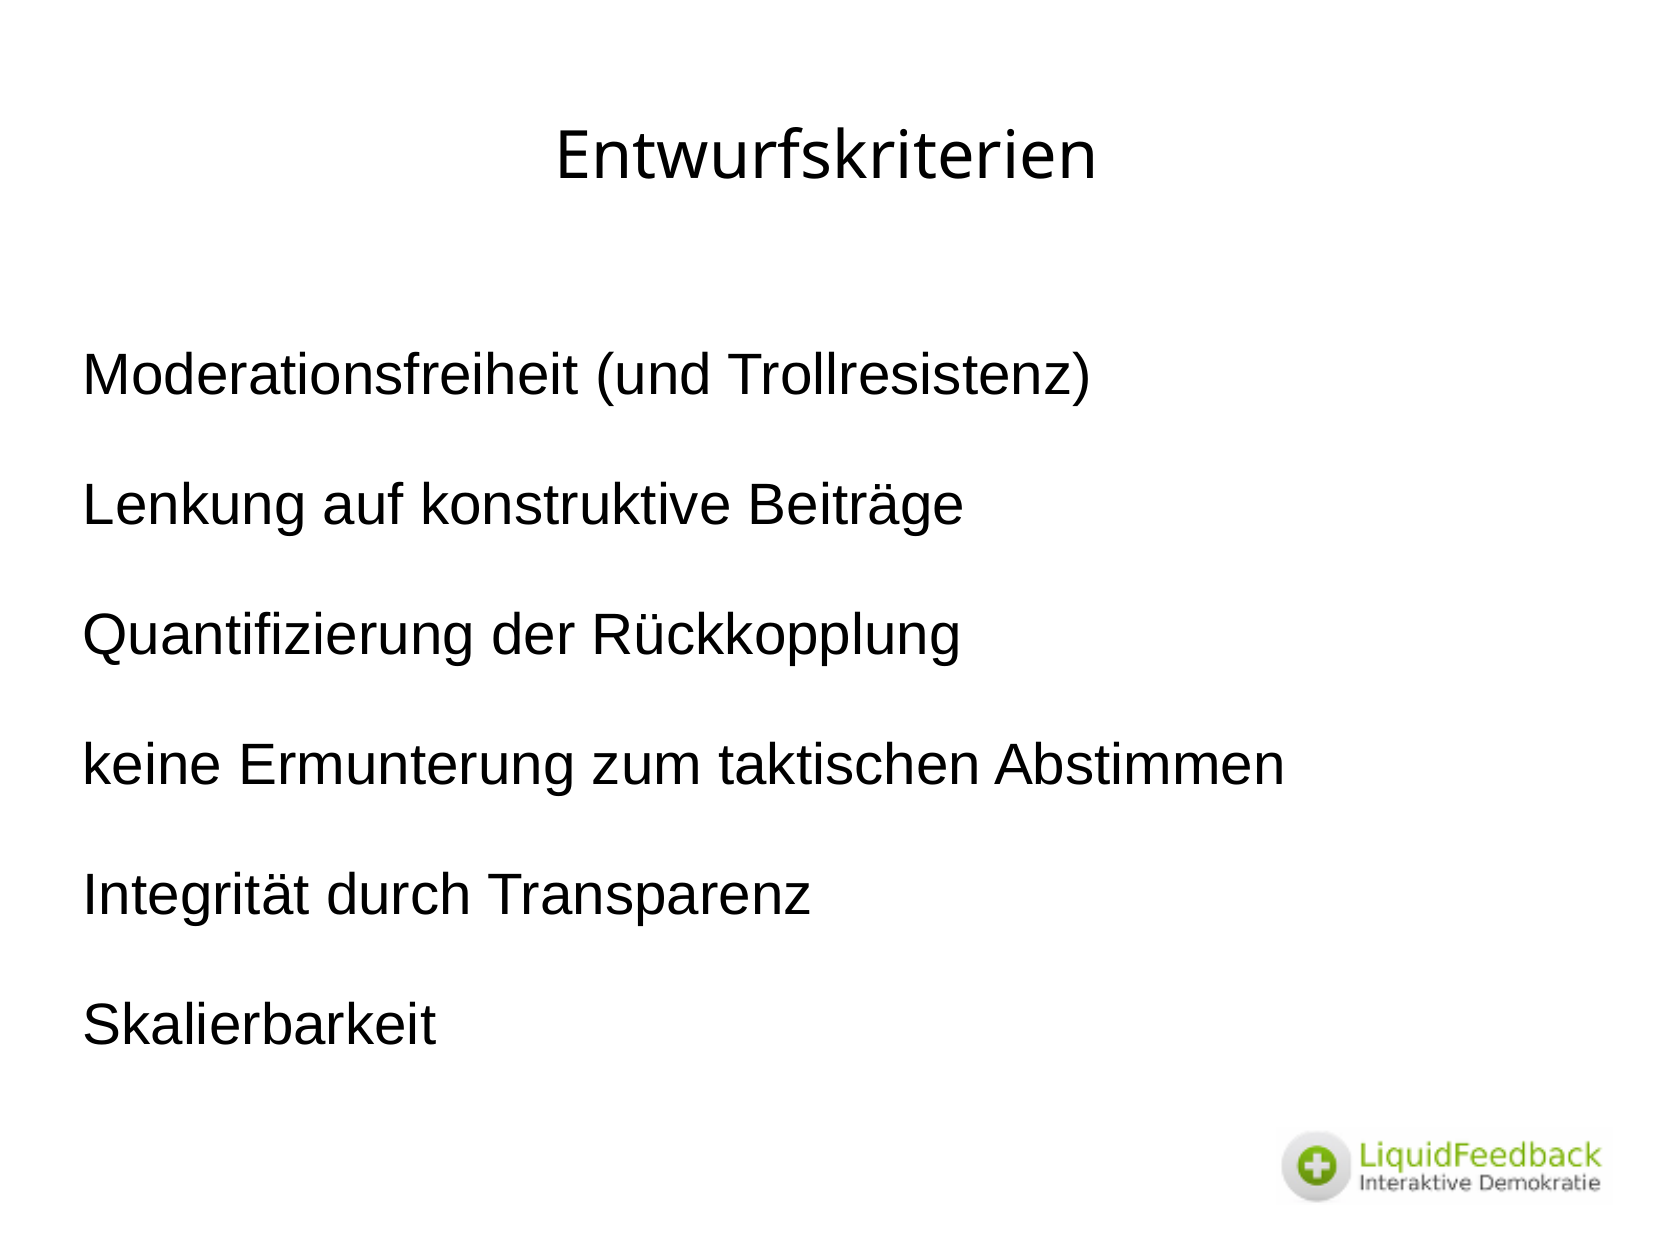

# Entwurfskriterien
Moderationsfreiheit (und Trollresistenz)
Lenkung auf konstruktive Beiträge
Quantifizierung der Rückkopplung
keine Ermunterung zum taktischen Abstimmen
Integrität durch Transparenz
Skalierbarkeit